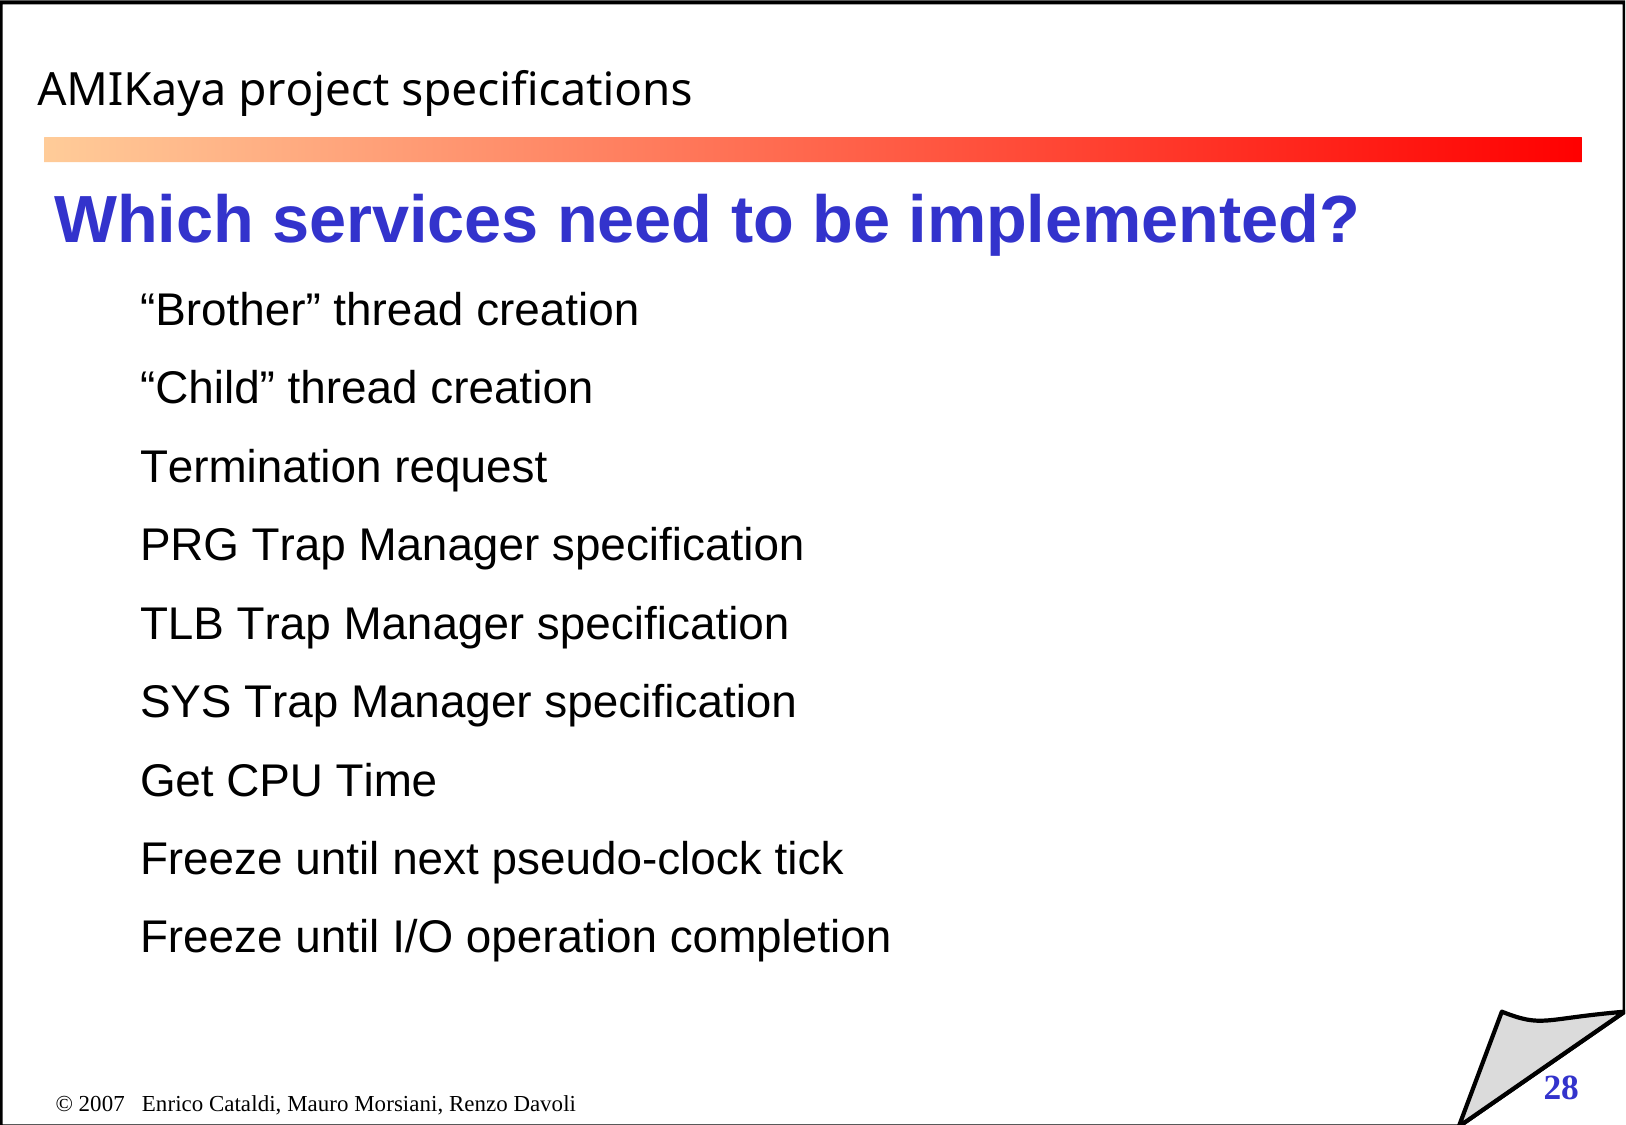

# AMIKaya project specifications
Which services need to be implemented?
“Brother” thread creation
“Child” thread creation
Termination request
PRG Trap Manager specification
TLB Trap Manager specification
SYS Trap Manager specification
Get CPU Time
Freeze until next pseudo-clock tick
Freeze until I/O operation completion